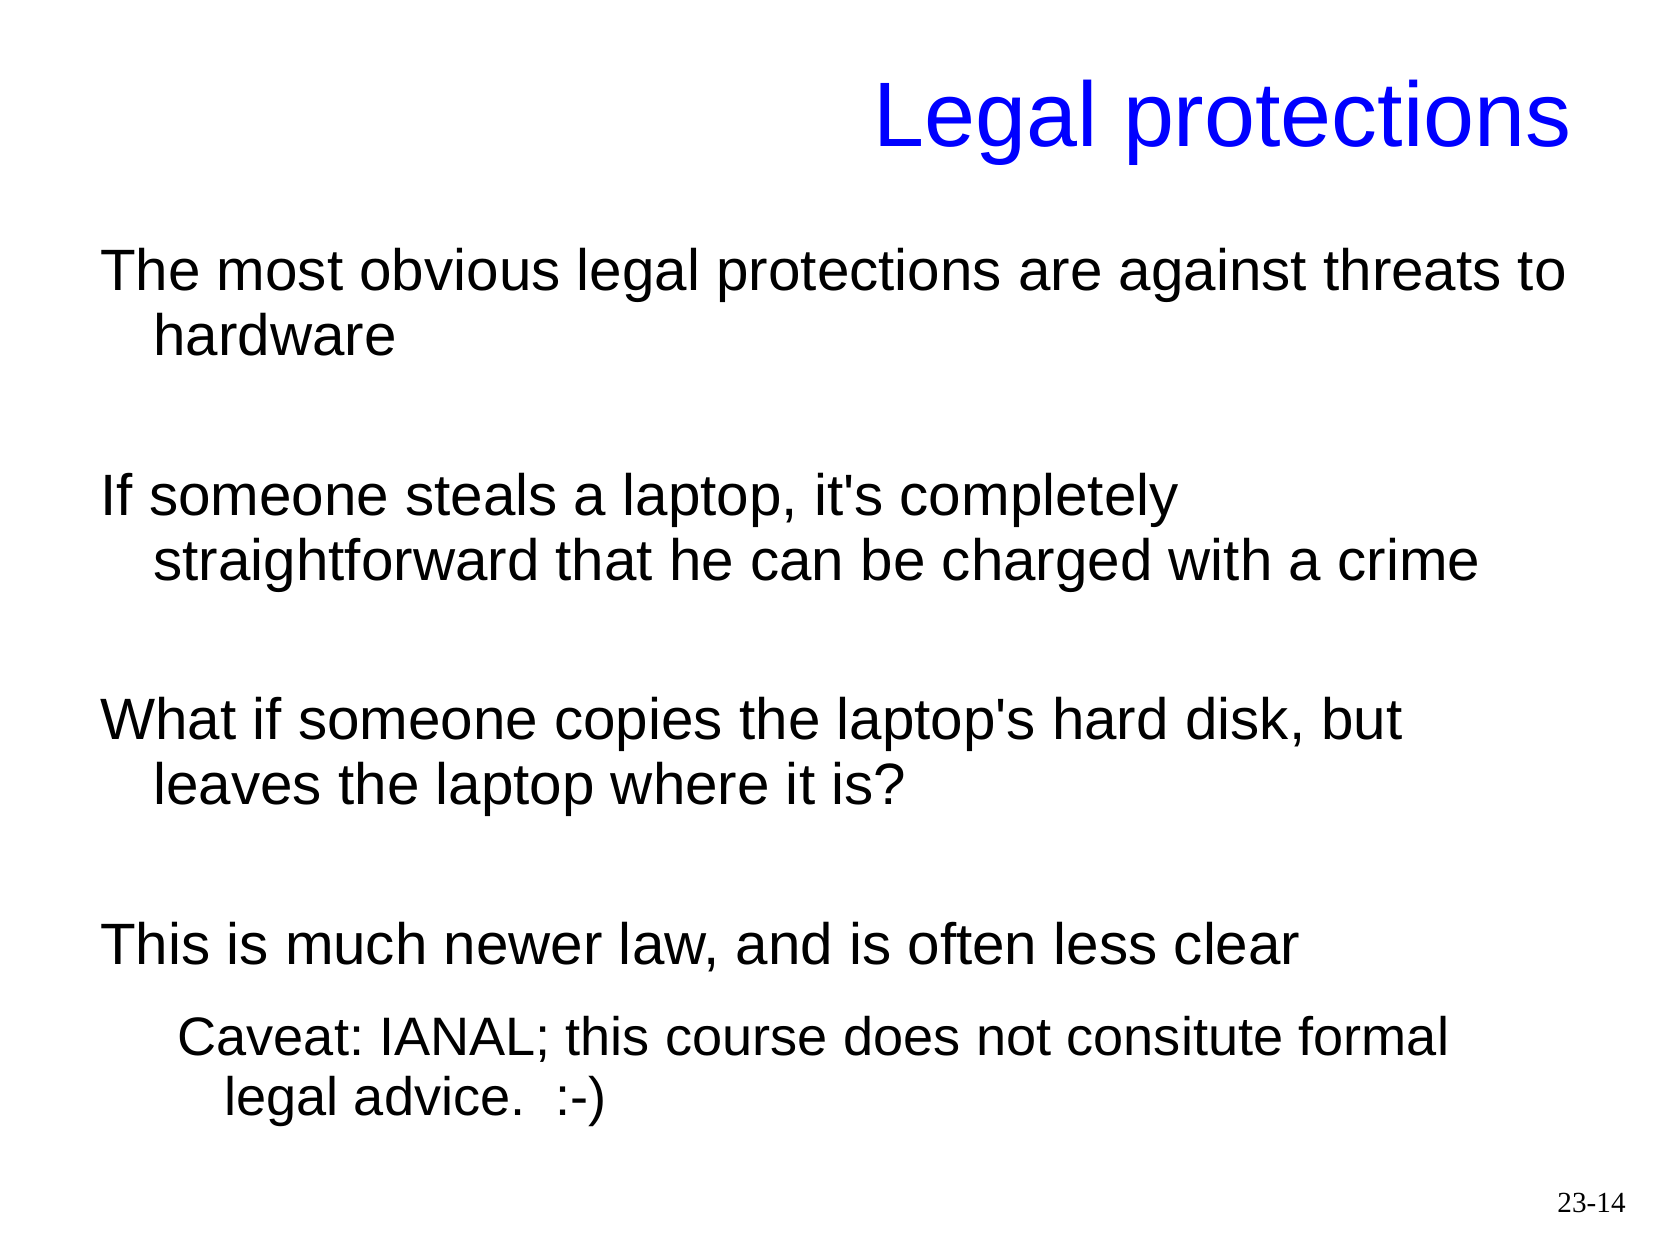

# Legal protections
The most obvious legal protections are against threats to hardware
If someone steals a laptop, it's completely straightforward that he can be charged with a crime
What if someone copies the laptop's hard disk, but leaves the laptop where it is?
This is much newer law, and is often less clear
Caveat: IANAL; this course does not consitute formal legal advice. :-)